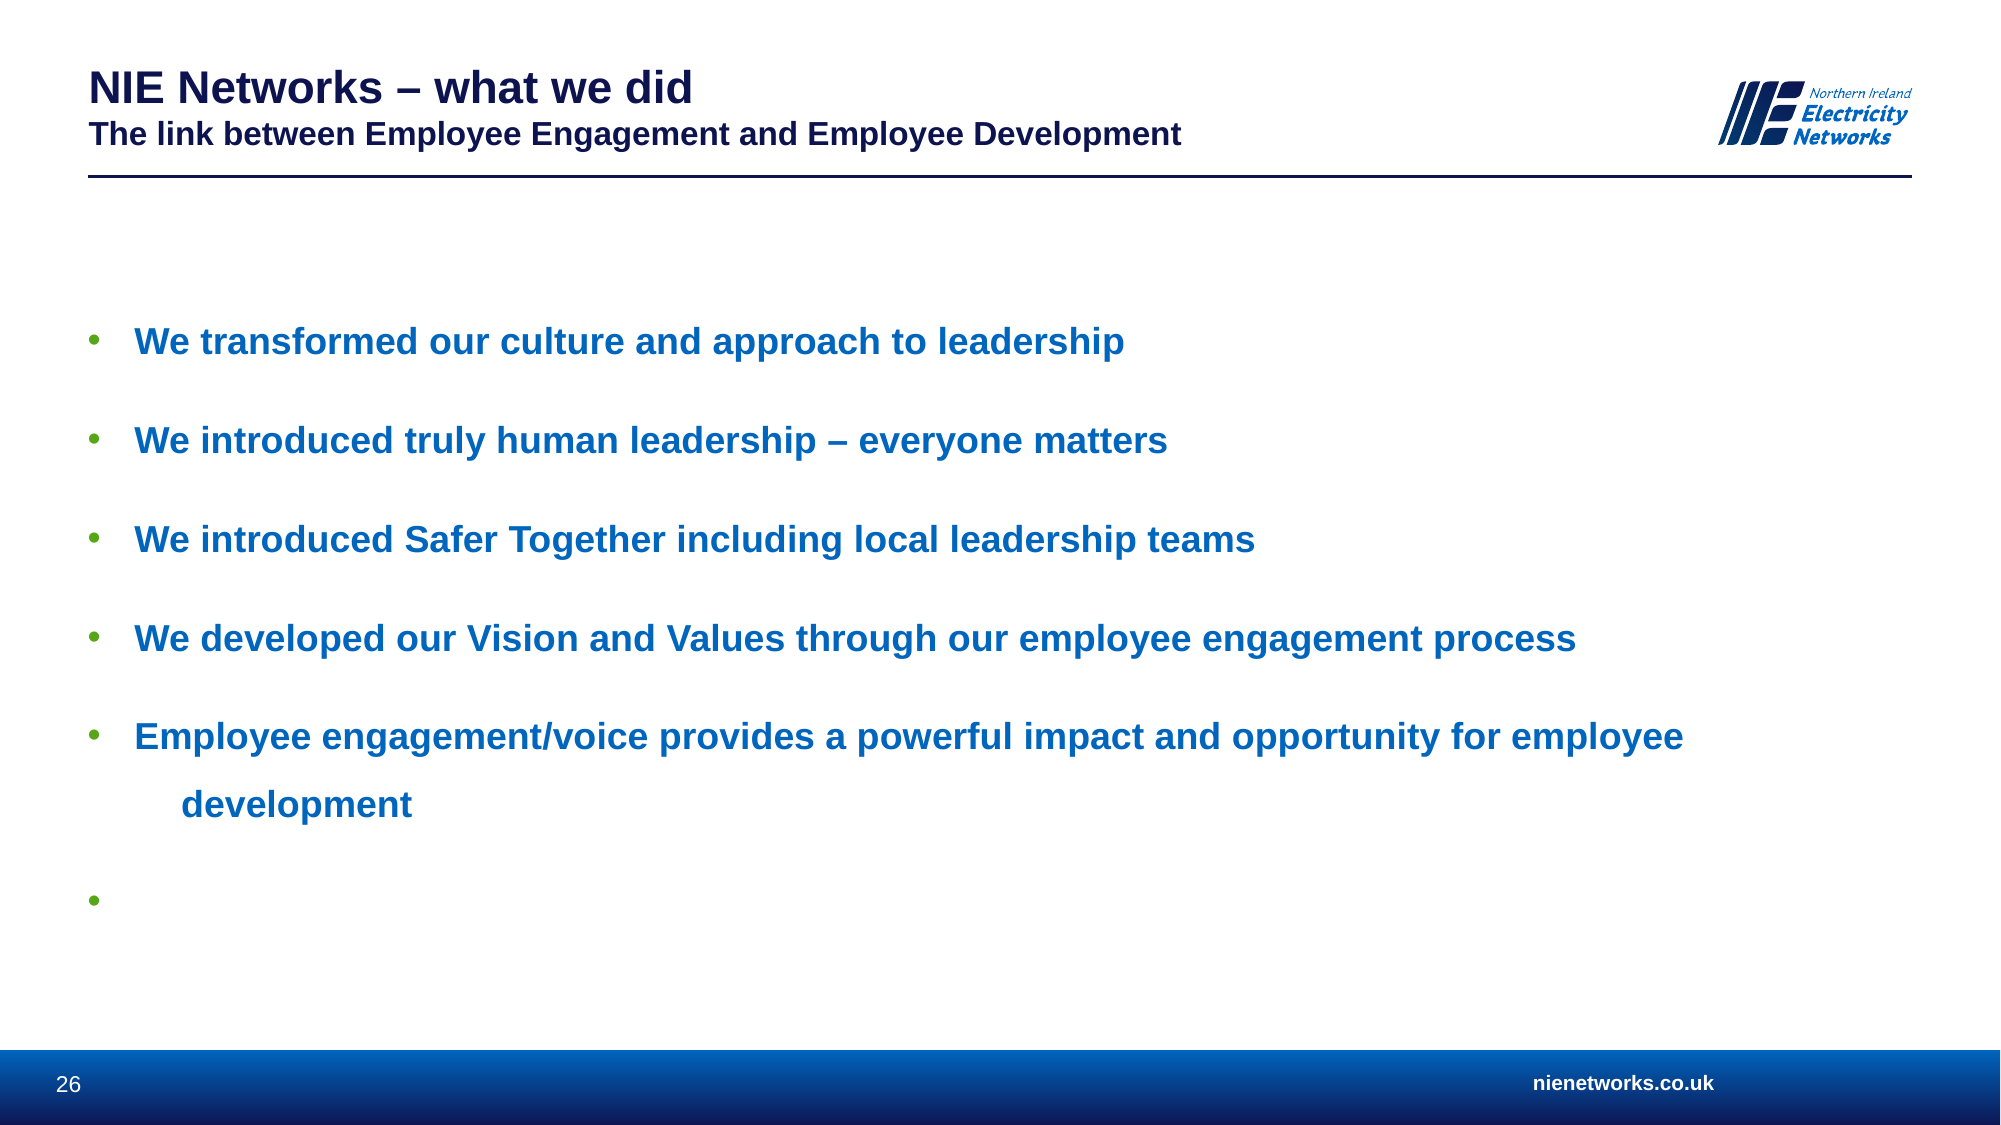

NIE Networks – what we did
The link between Employee Engagement and Employee Development
# We transformed our culture and approach to leadership
We introduced truly human leadership – everyone matters
We introduced Safer Together including local leadership teams
We developed our Vision and Values through our employee engagement process
Employee engagement/voice provides a powerful impact and opportunity for employee development